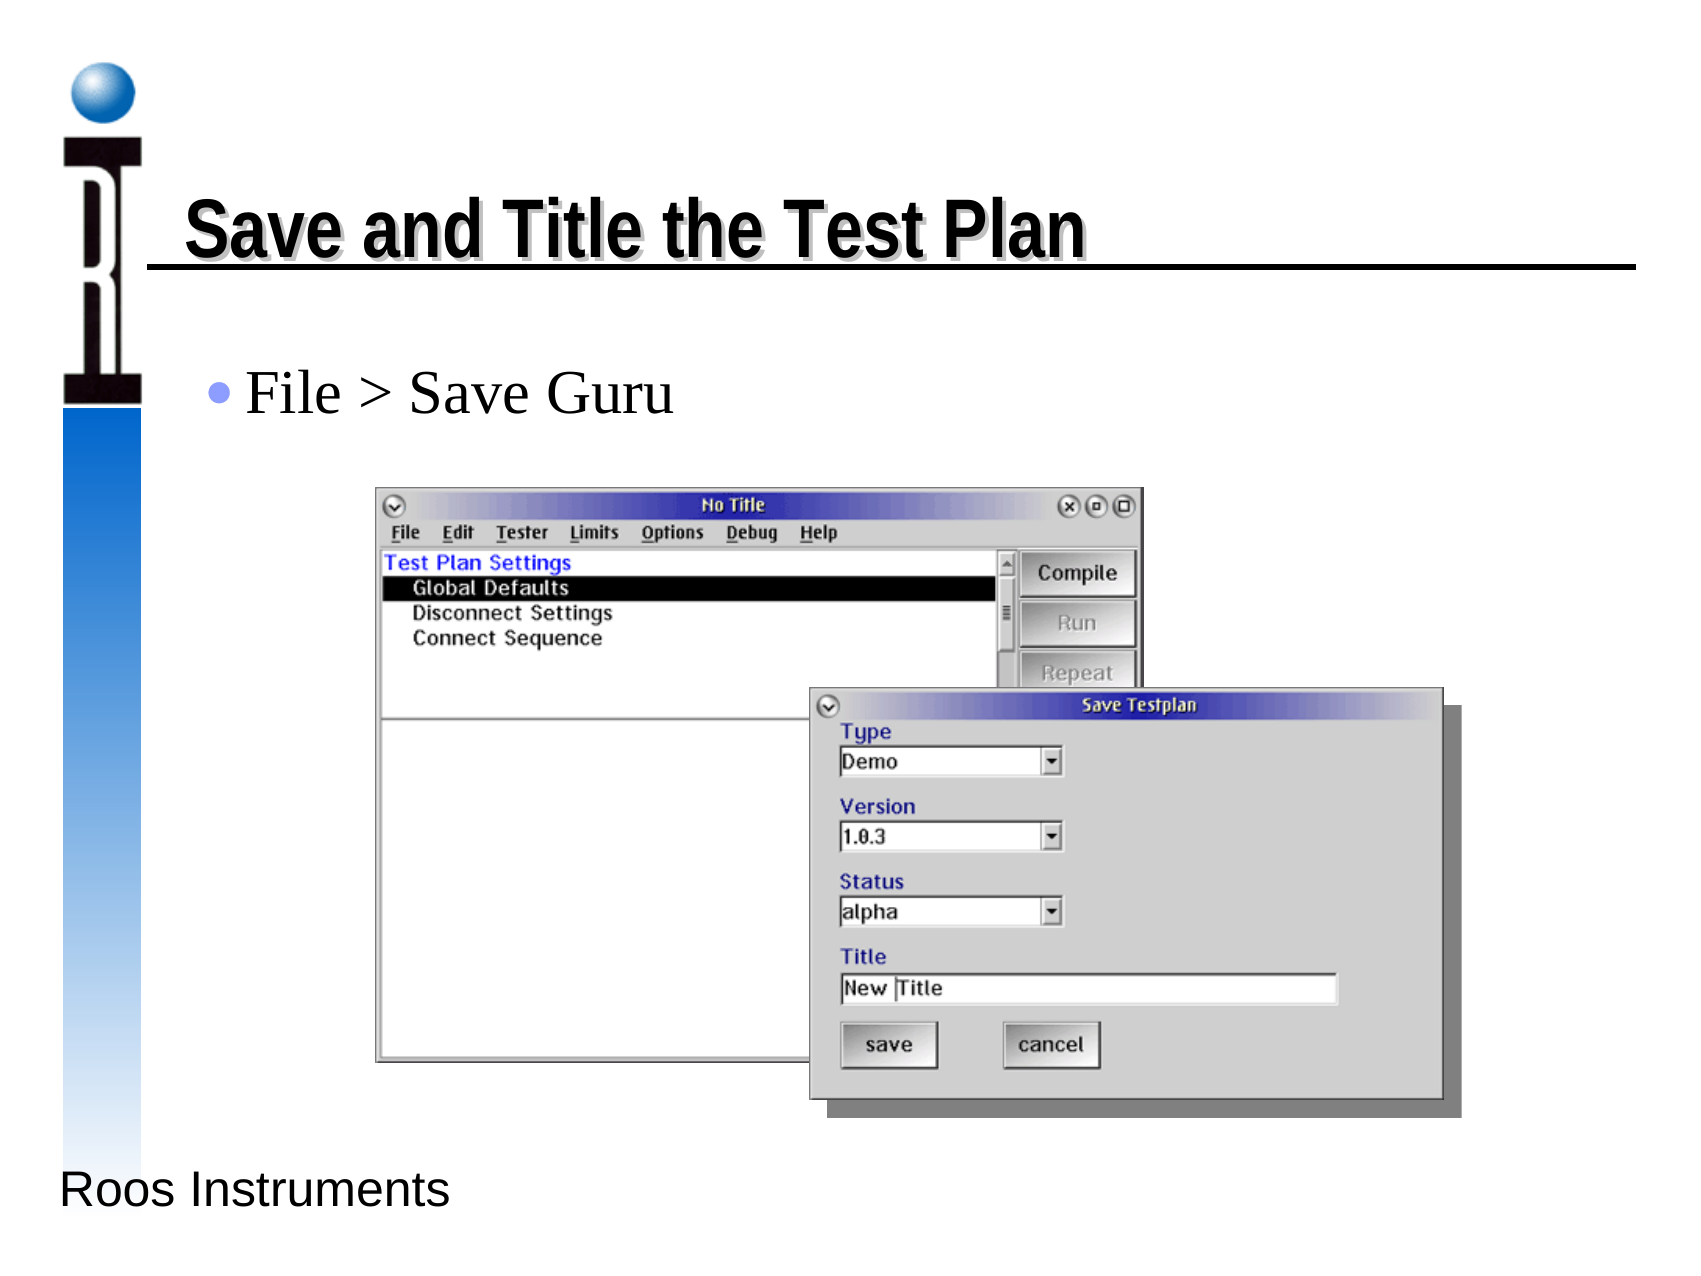

Save and Title the Test Plan
File > Save Guru